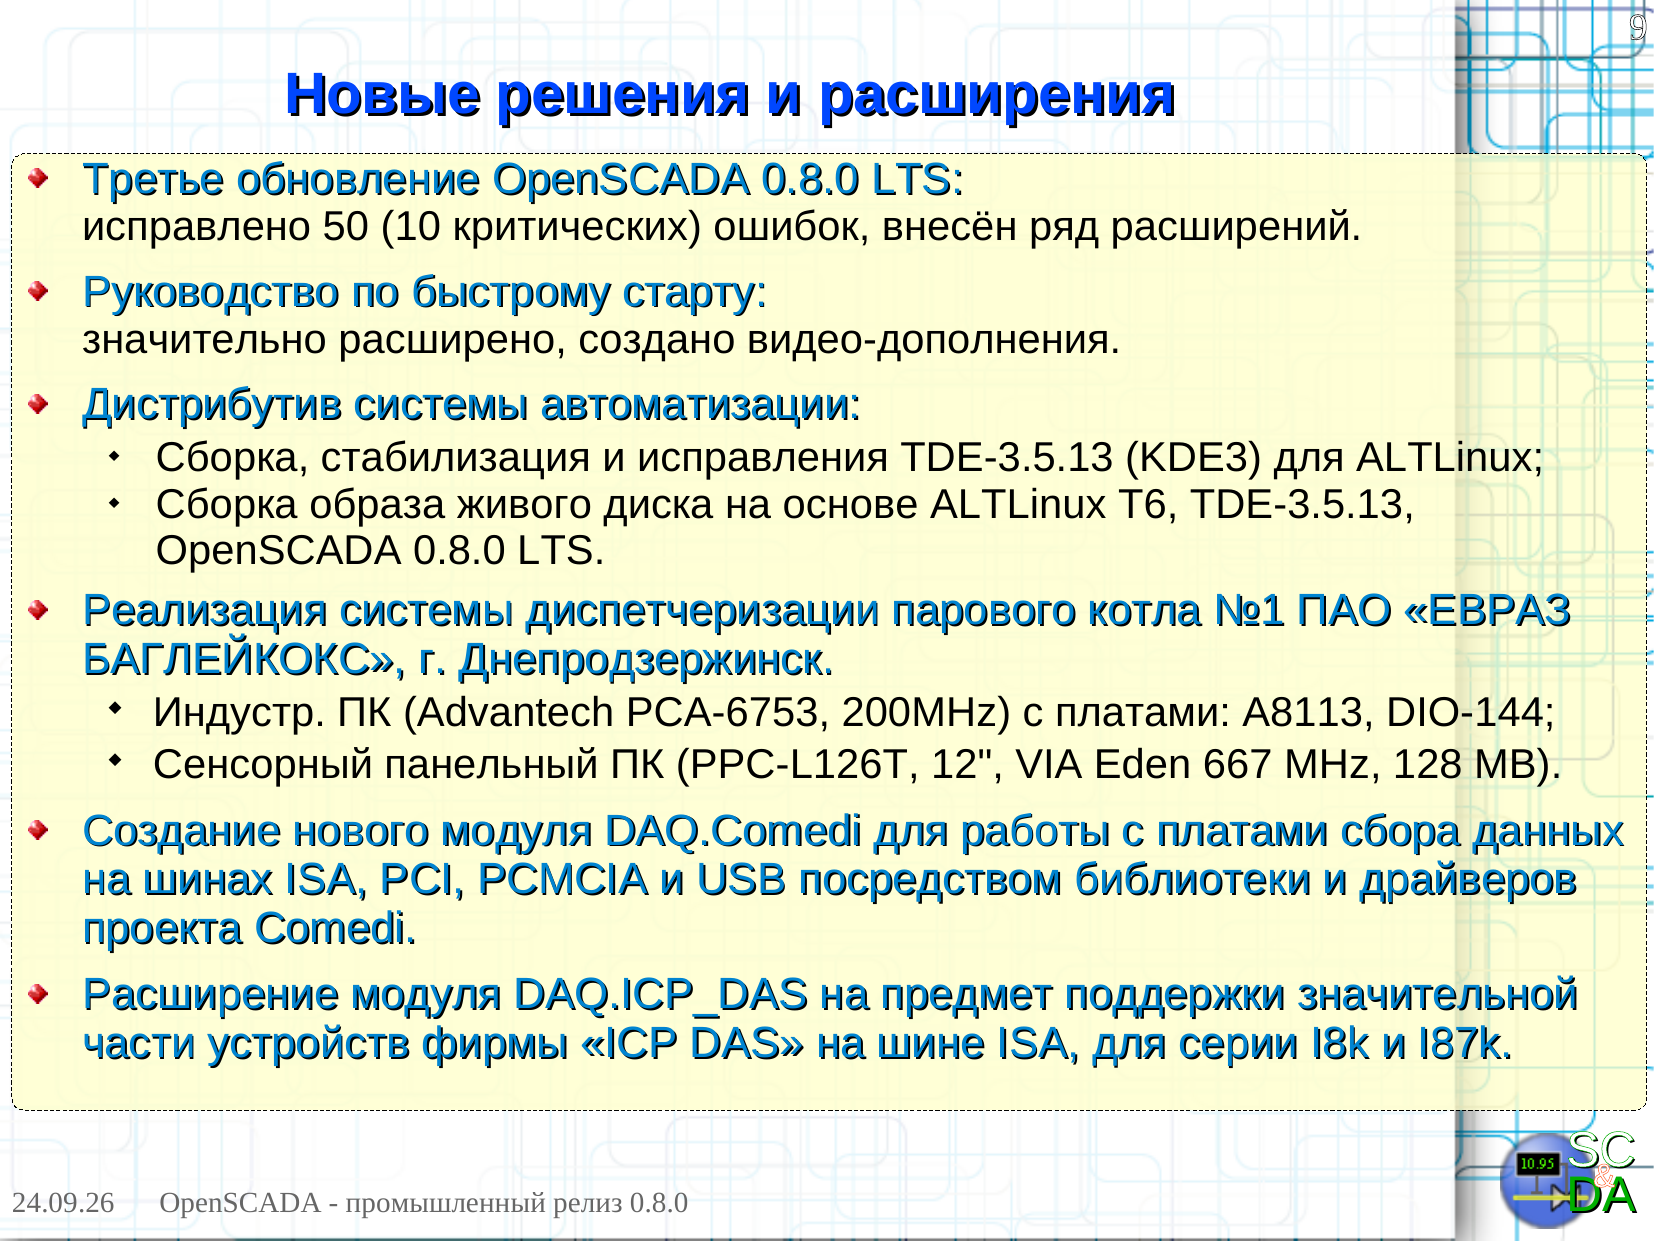

9
# Новые решения и расширения
Третье обновление OpenSCADA 0.8.0 LTS:
исправлено 50 (10 критических) ошибок, внесён ряд расширений.
Руководство по быстрому старту:
значительно расширено, создано видео-дополнения.
Дистрибутив системы автоматизации:
Сборка, стабилизация и исправления TDE-3.5.13 (KDE3) для ALTLinux;
Сборка образа живого диска на основе ALTLinux T6, TDE-3.5.13, OpenSCADA 0.8.0 LTS.
Реализация системы диспетчеризации парового котла №1 ПАО «ЕВРАЗ БАГЛЕЙКОКС», г. Днепродзержинск.
Индустр. ПК (Advantech PCA-6753, 200MHz) с платами: A8113, DIO-144;
Сенсорный панельный ПК (PPC-L126T, 12", VIA Eden 667 MHz, 128 MB).
Создание нового модуля DAQ.Comedi для работы с платами сбора данных на шинах ISA, PCI, PCMCIA и USB посредством библиотеки и драйверов проекта Comedi.
Расширение модуля DAQ.ICP_DAS на предмет поддержки значительной части устройств фирмы «ICP DAS» на шине ISA, для серии I8k и I87k.
OpenSCADA - промышленный релиз 0.8.0